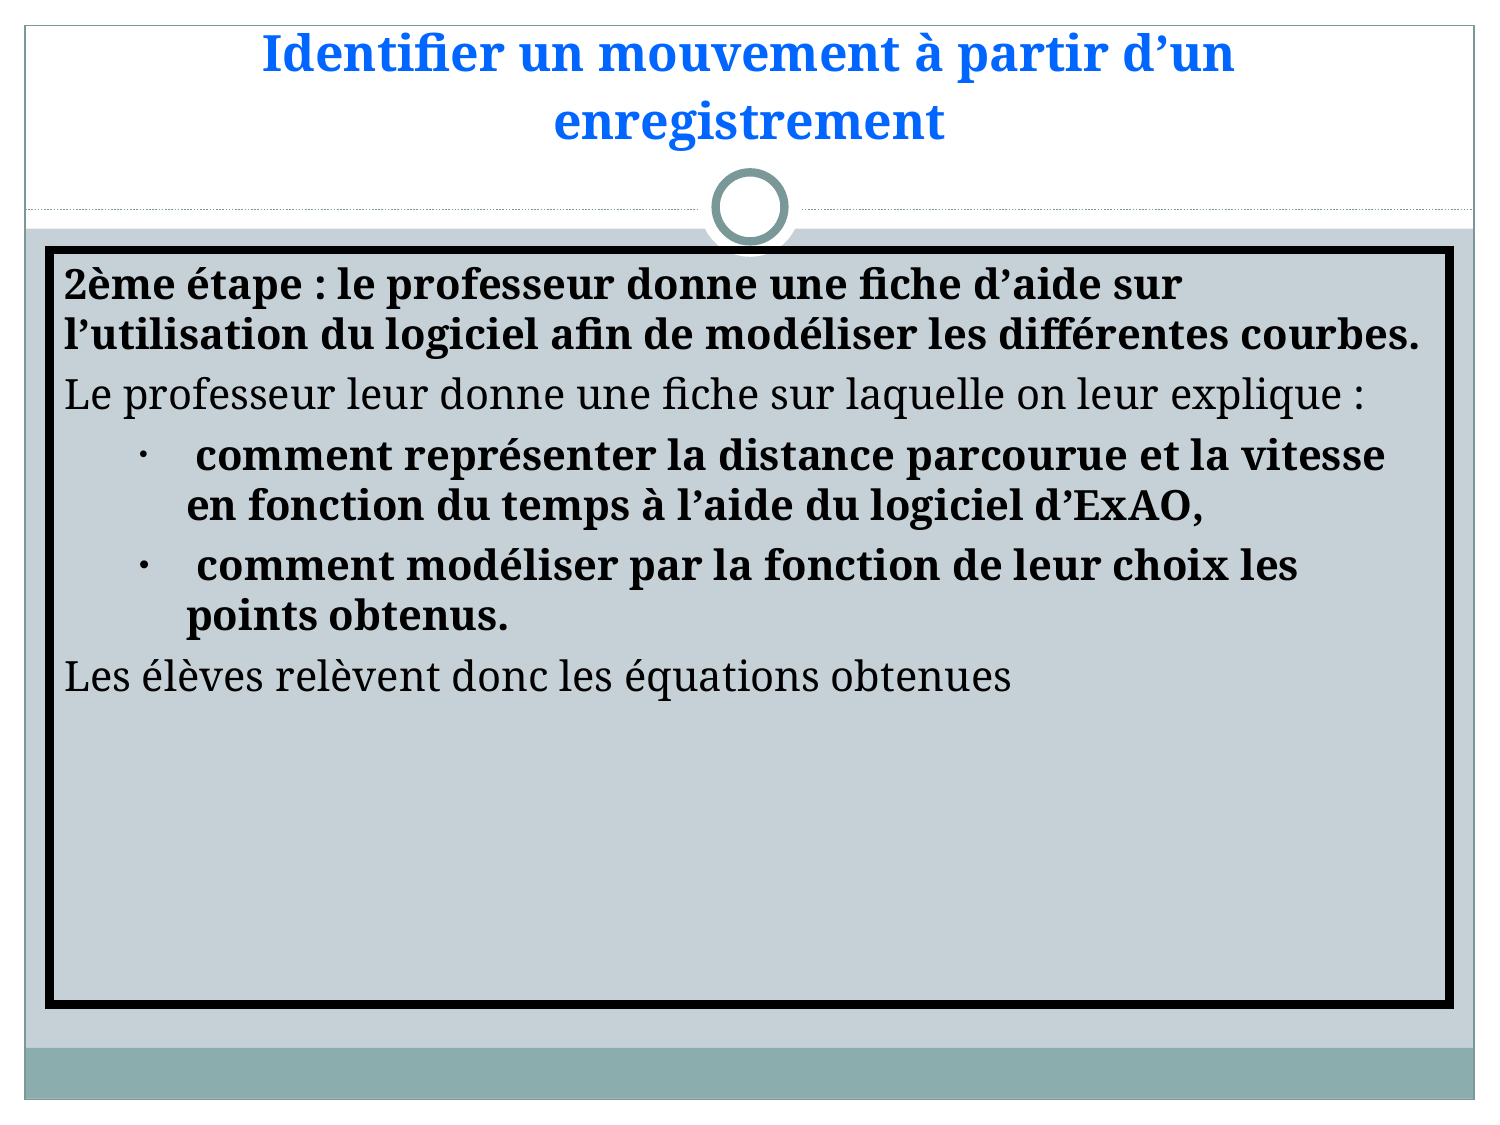

# Identifier un mouvement à partir d’un enregistrement
| 2ème étape : le professeur donne une fiche d’aide sur l’utilisation du logiciel afin de modéliser les différentes courbes. Le professeur leur donne une fiche sur laquelle on leur explique : comment représenter la distance parcourue et la vitesse en fonction du temps à l’aide du logiciel d’ExAO, comment modéliser par la fonction de leur choix les points obtenus. Les élèves relèvent donc les équations obtenues |
| --- |